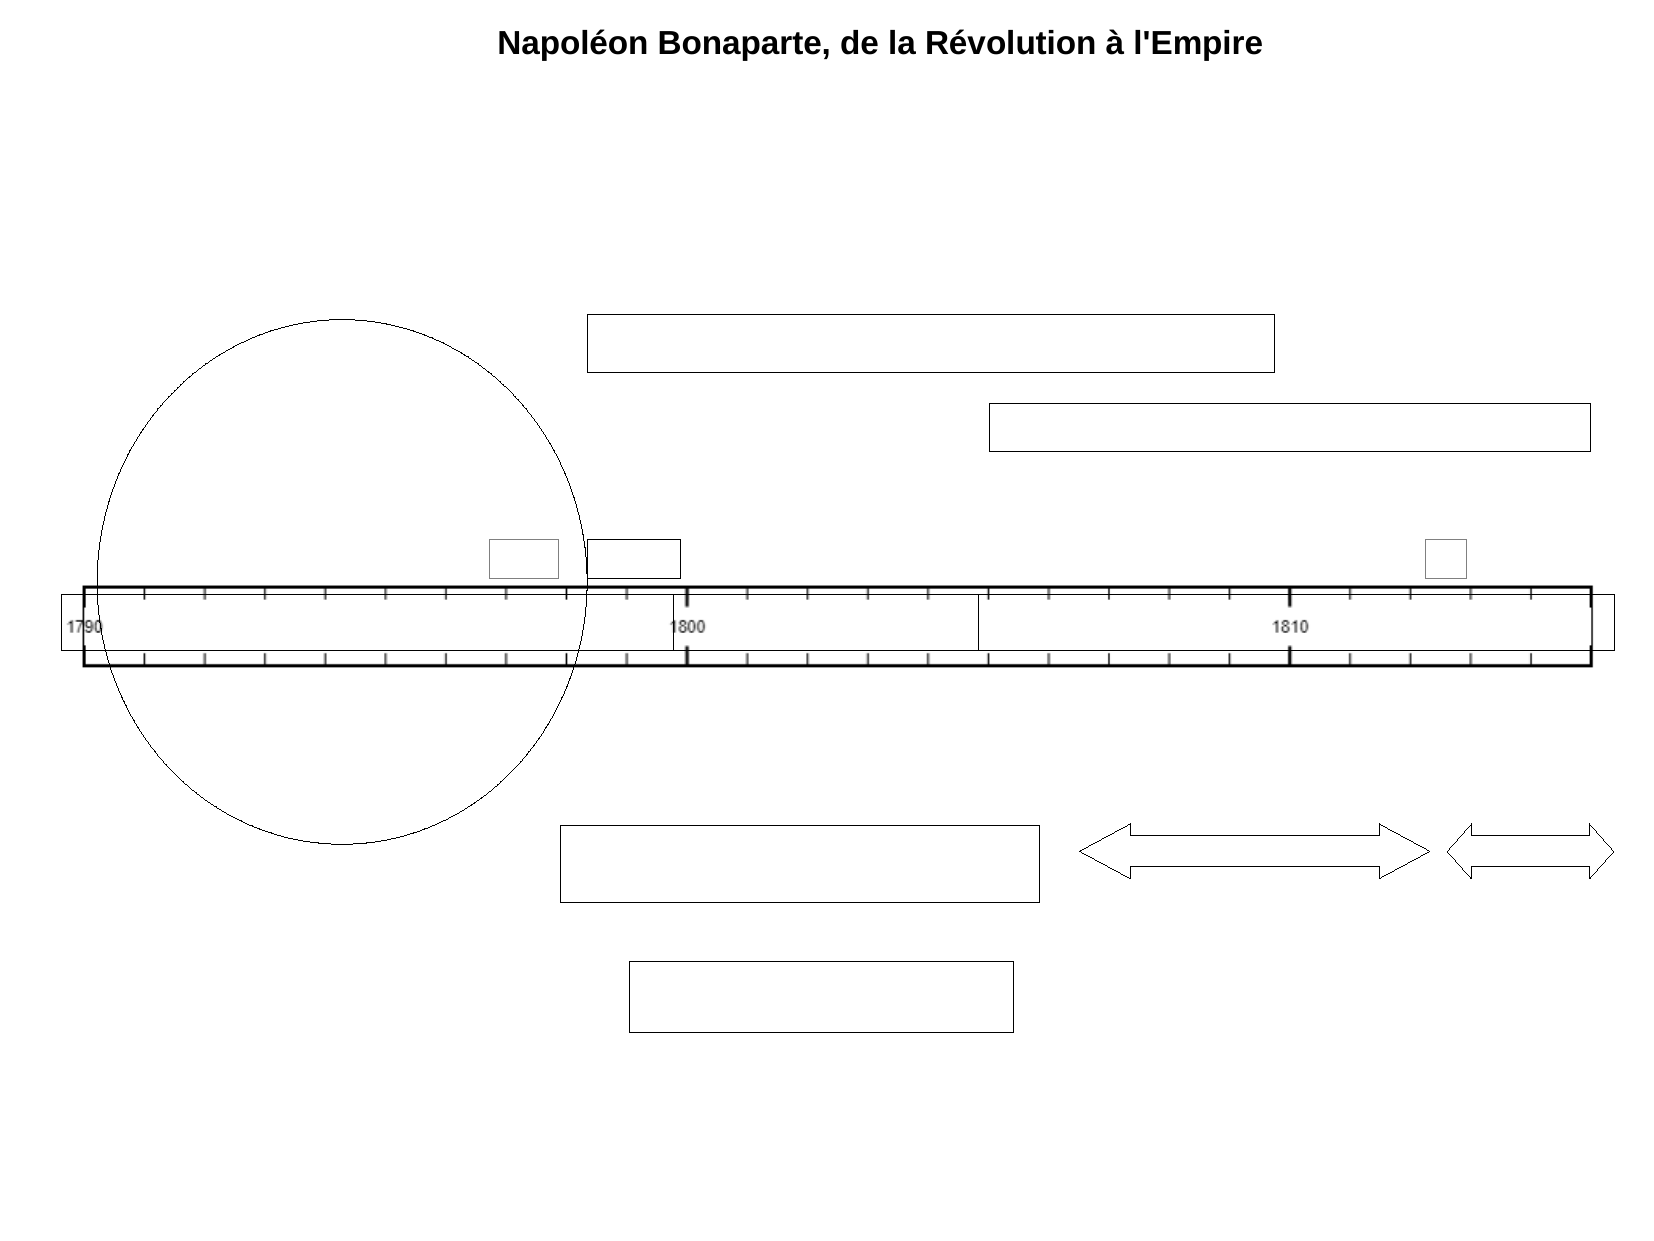

Napoléon Bonaparte, de la Révolution à l'Empire